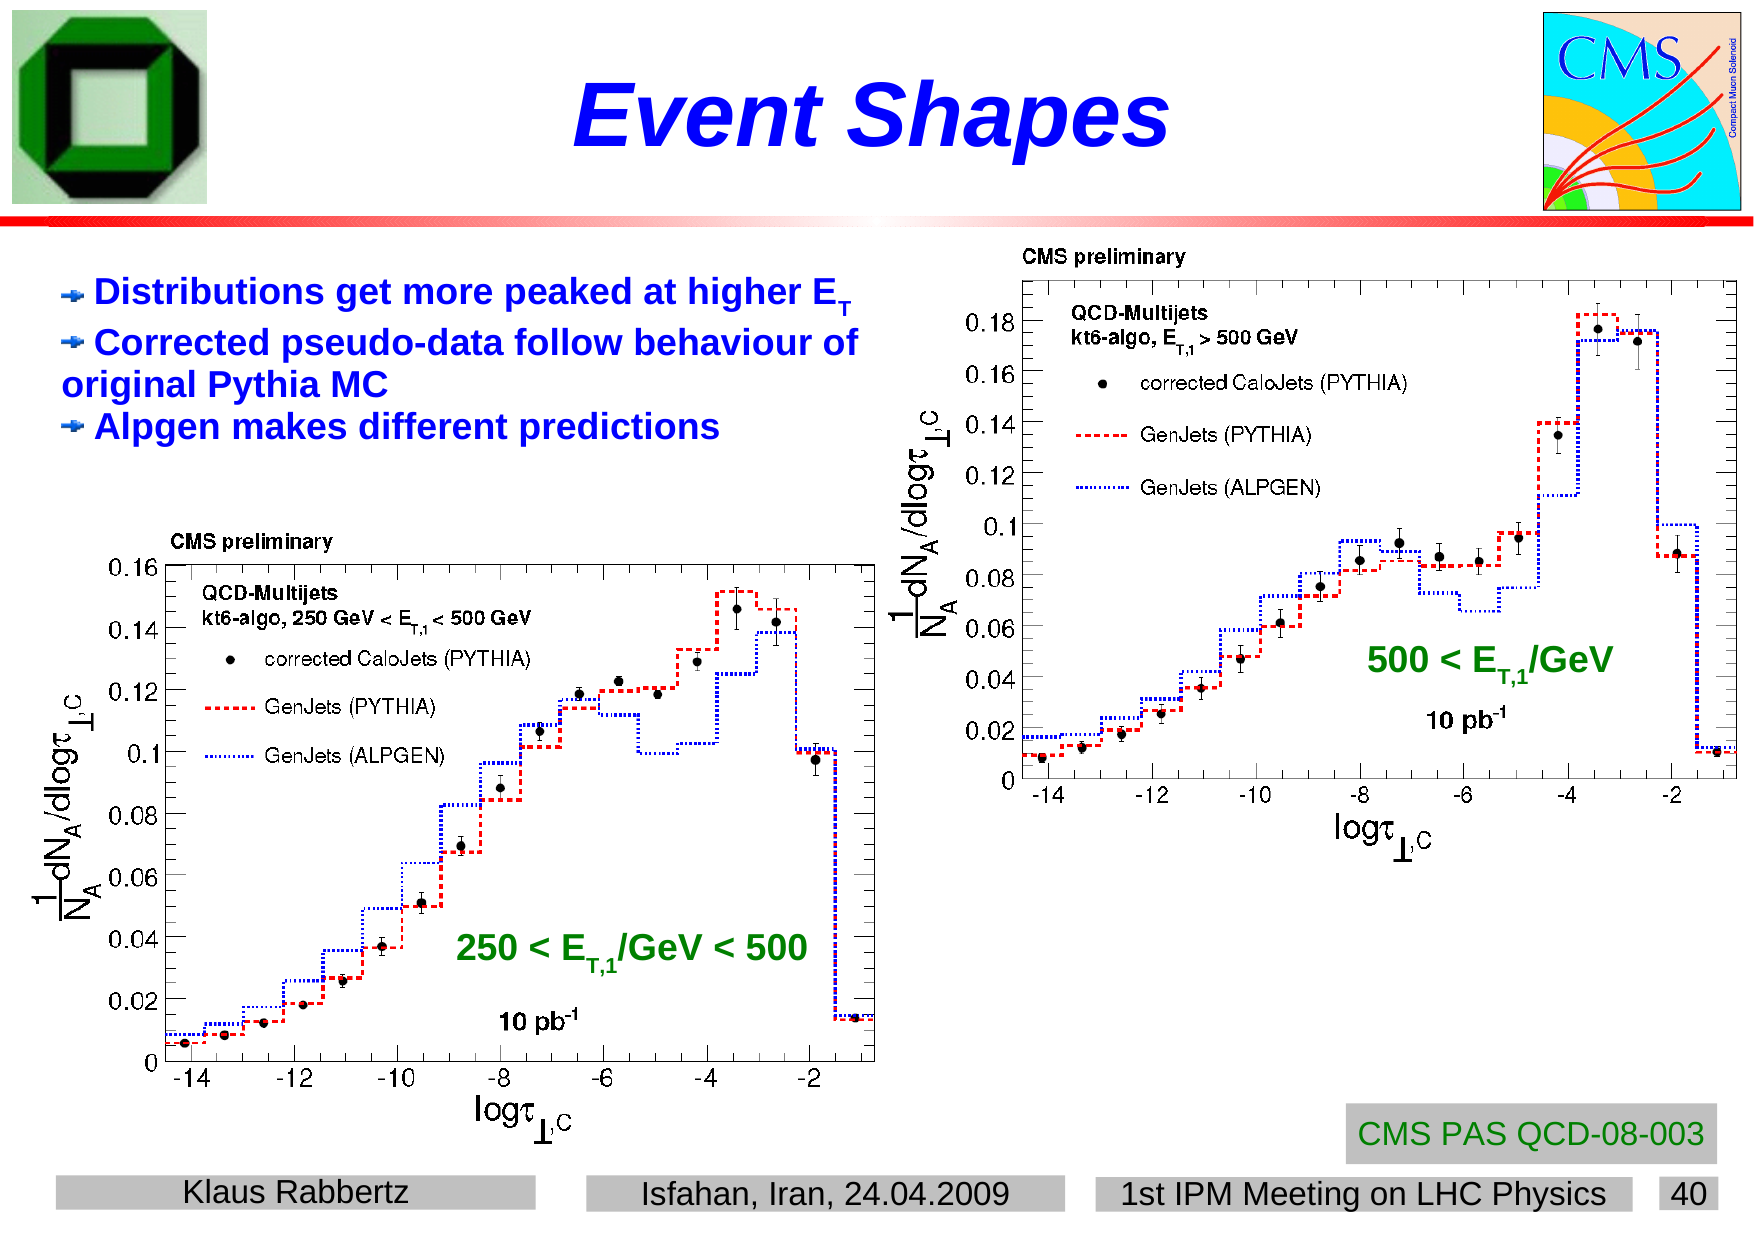

# Event Shapes
 Distributions get more peaked at higher ET
 Corrected pseudo-data follow behaviour of original Pythia MC
 Alpgen makes different predictions
500 < ET,1/GeV
250 < ET,1/GeV < 500
CMS PAS QCD-08-003